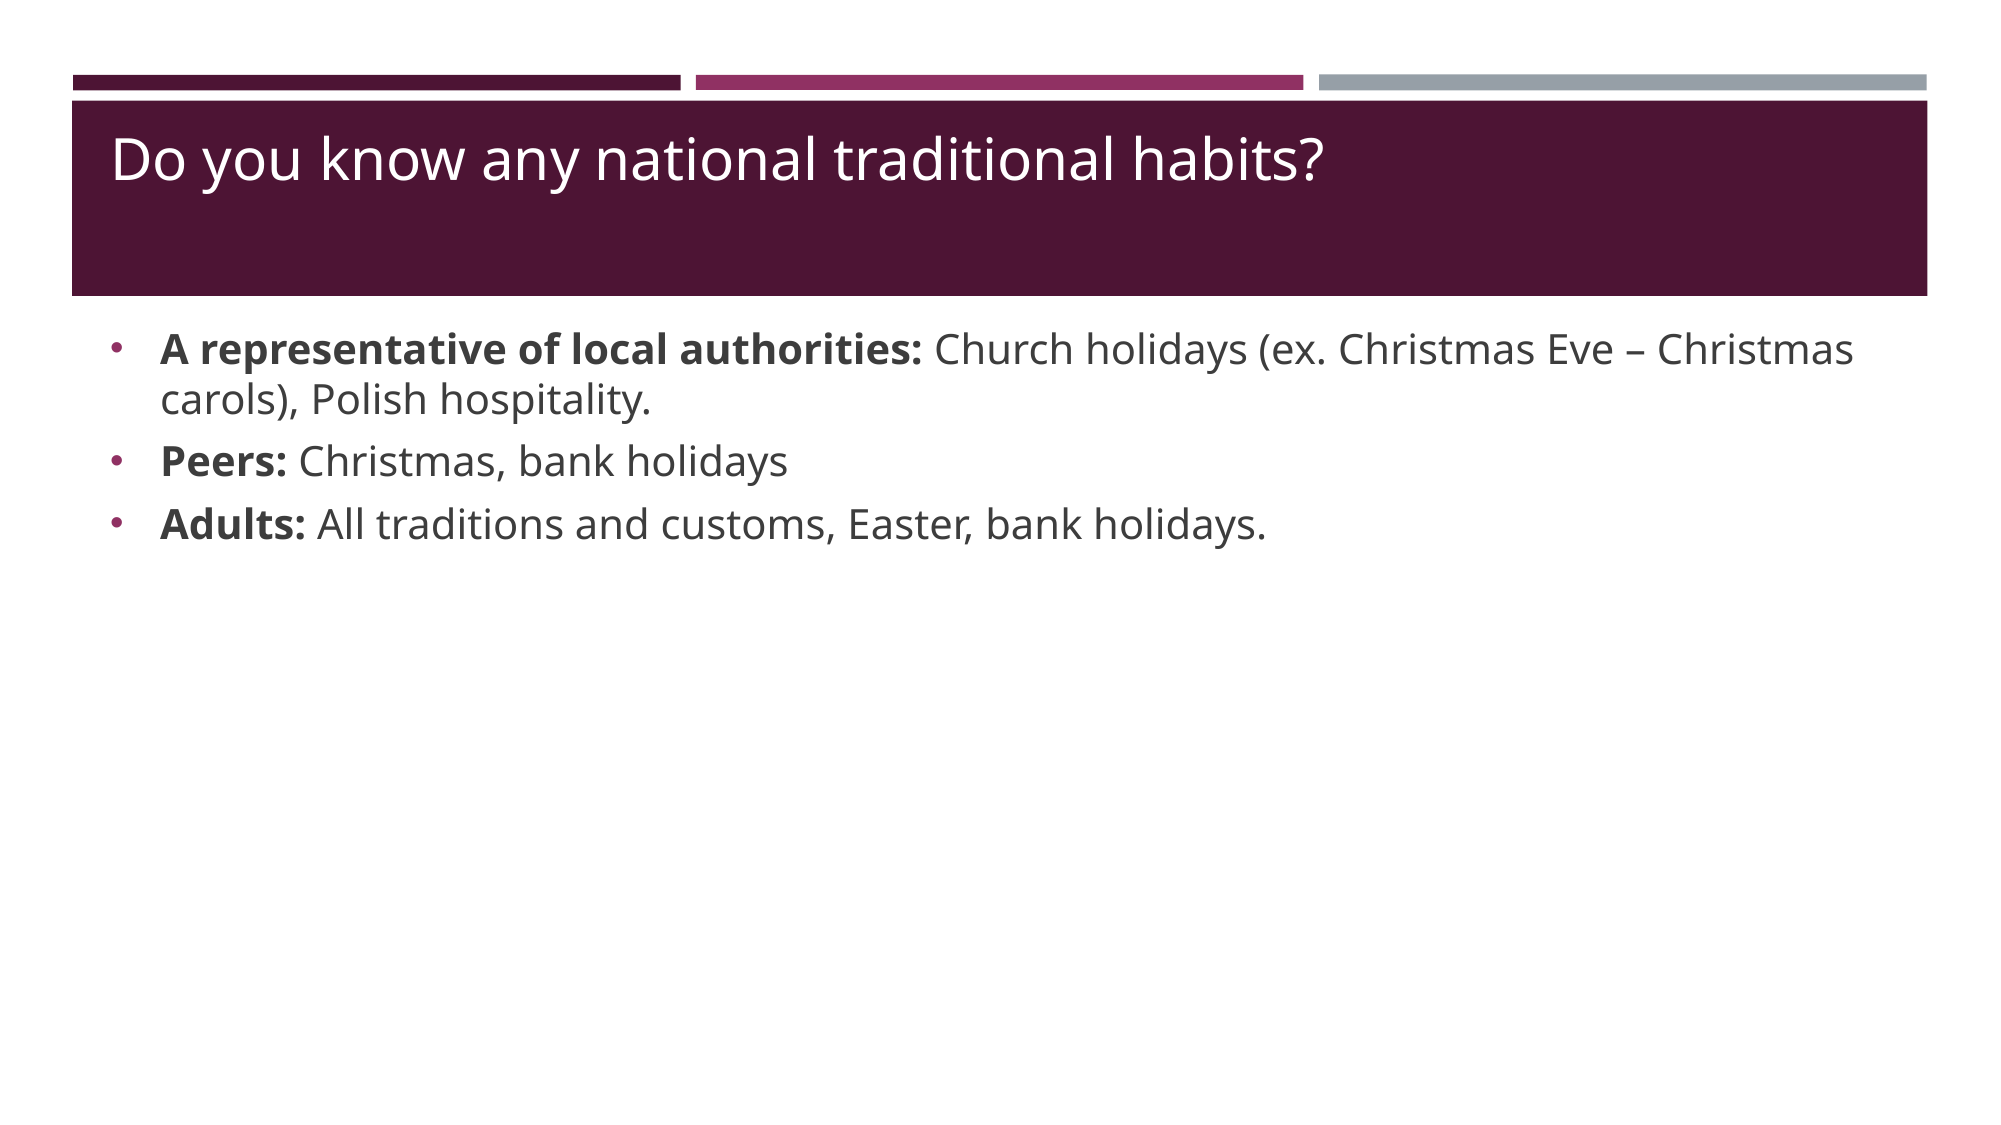

# Do you know any national traditional habits?
A representative of local authorities: Church holidays (ex. Christmas Eve – Christmas carols), Polish hospitality.
Peers: Christmas, bank holidays
Adults: All traditions and customs, Easter, bank holidays.